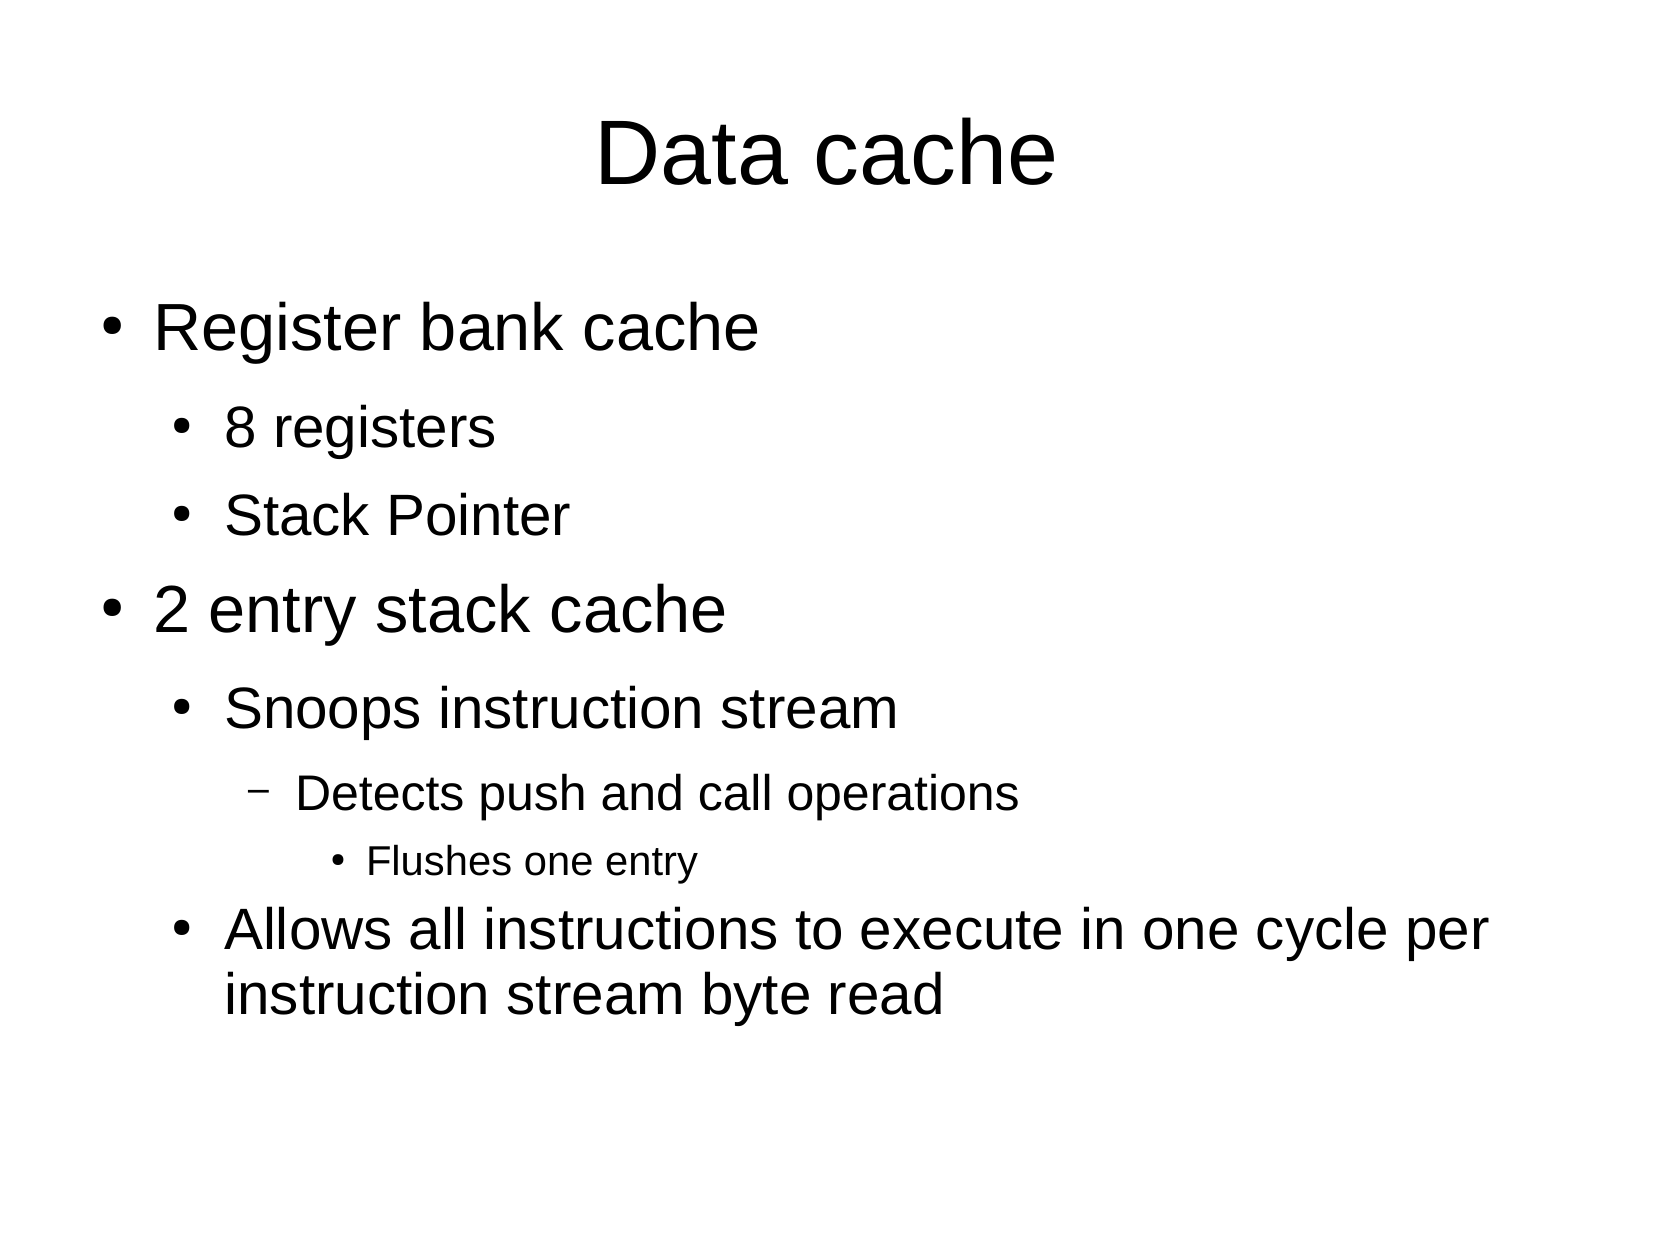

# Data cache
Register bank cache
8 registers
Stack Pointer
2 entry stack cache
Snoops instruction stream
Detects push and call operations
Flushes one entry
Allows all instructions to execute in one cycle per instruction stream byte read